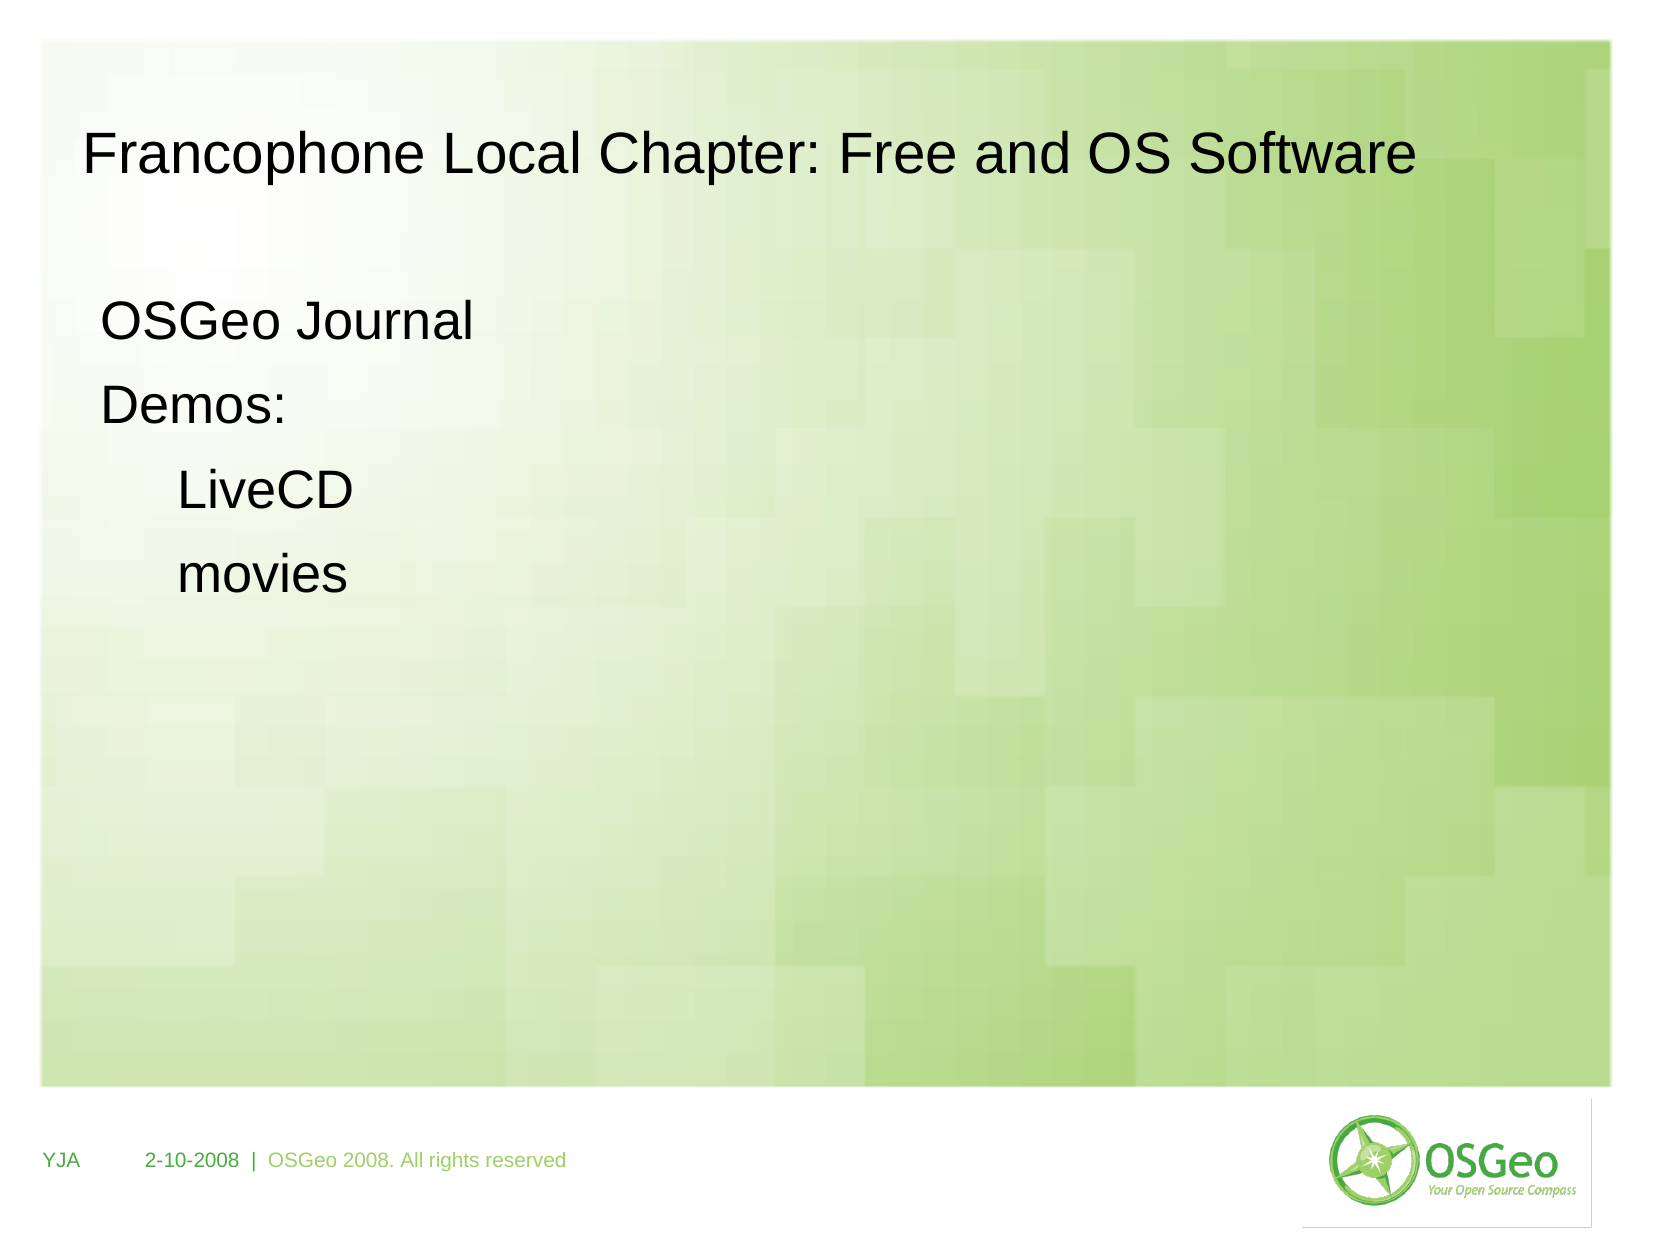

# Francophone Local Chapter: Free and OS Software
OSGeo Journal
Demos:
LiveCD
movies